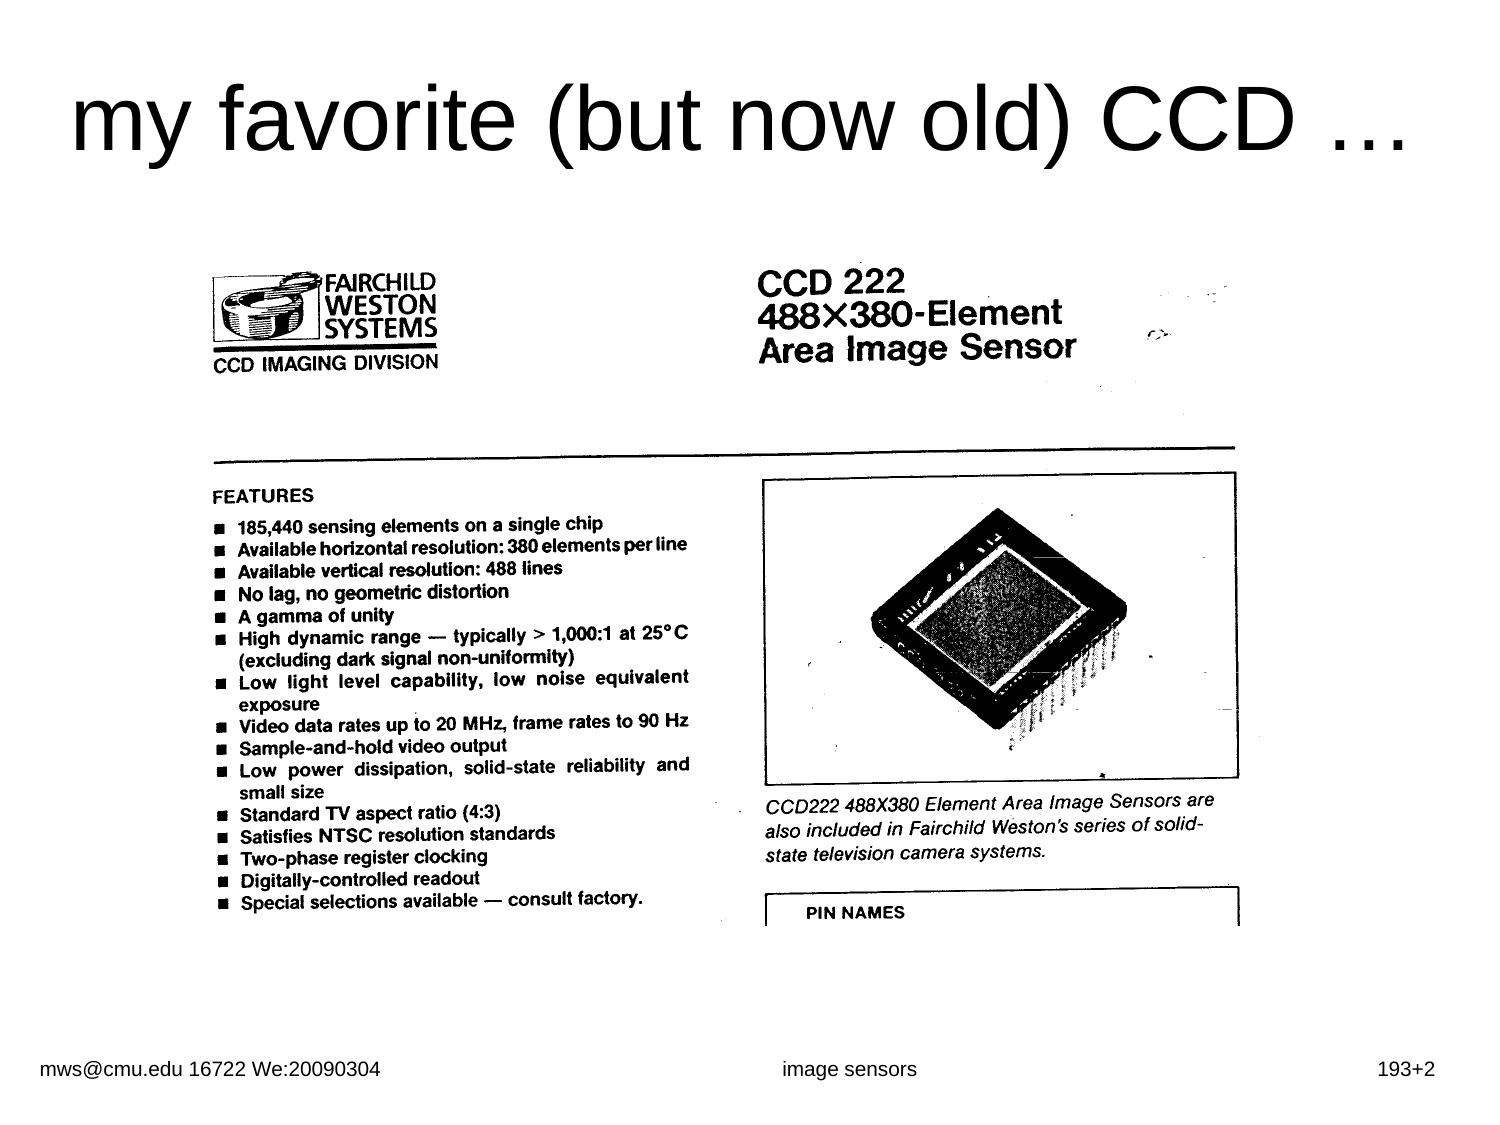

# my favorite (but now old) CCD …
mws@cmu.edu 16722 We:20090304
image sensors
2